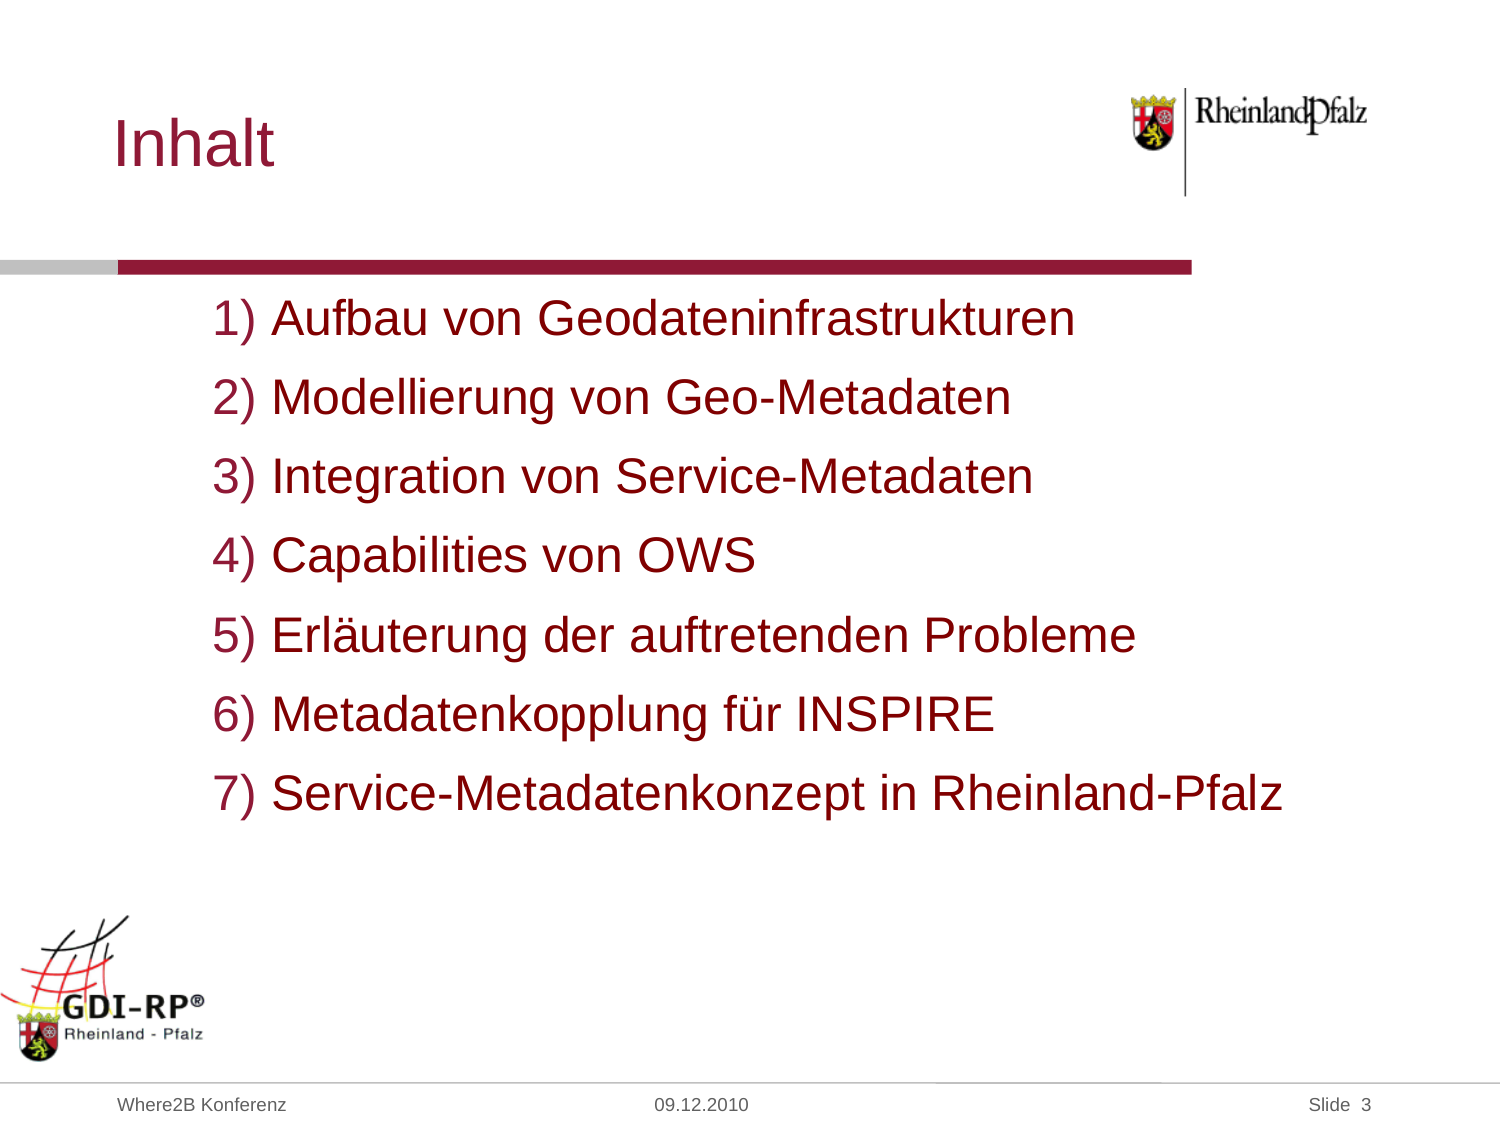

# Inhalt
 Aufbau von Geodateninfrastrukturen
 Modellierung von Geo-Metadaten
 Integration von Service-Metadaten
 Capabilities von OWS
 Erläuterung der auftretenden Probleme
 Metadatenkopplung für INSPIRE
 Service-Metadatenkonzept in Rheinland-Pfalz